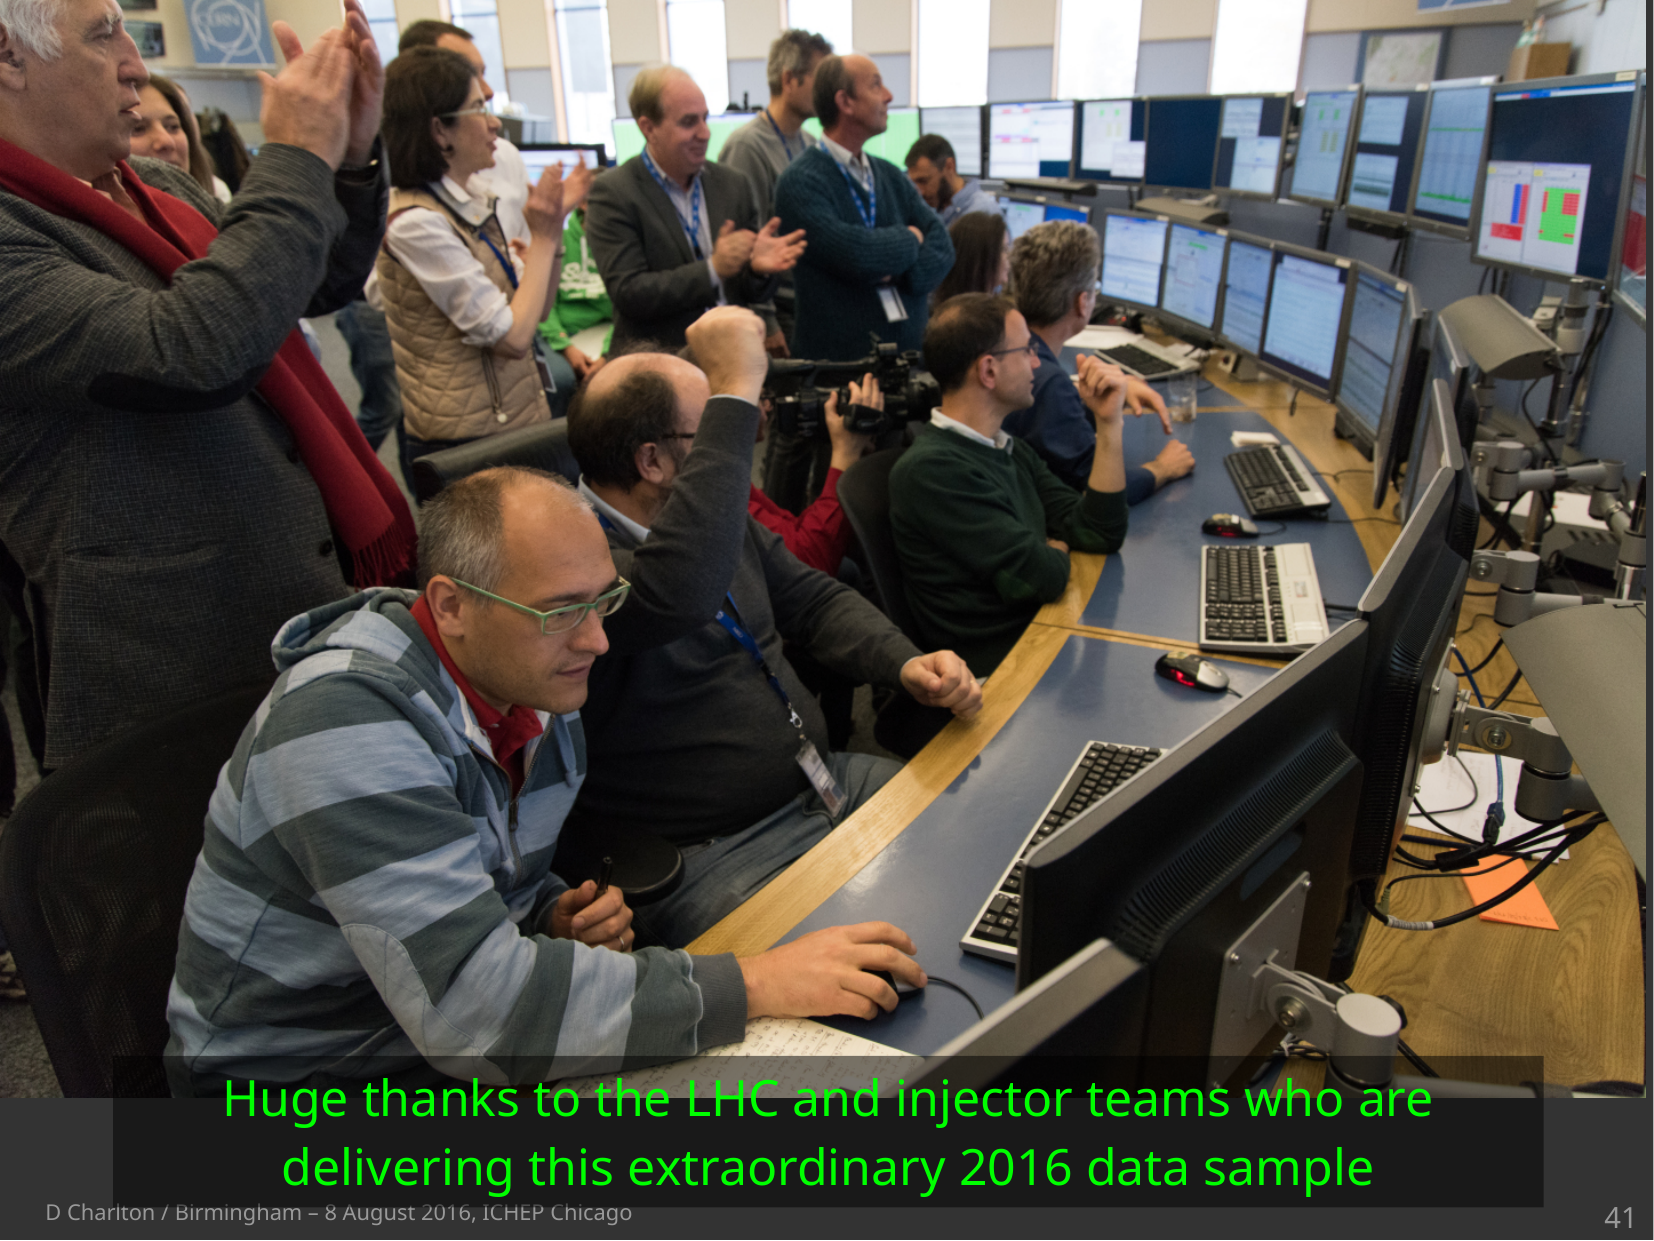

Huge thanks to the LHC and injector teams who are delivering this extraordinary 2016 data sample